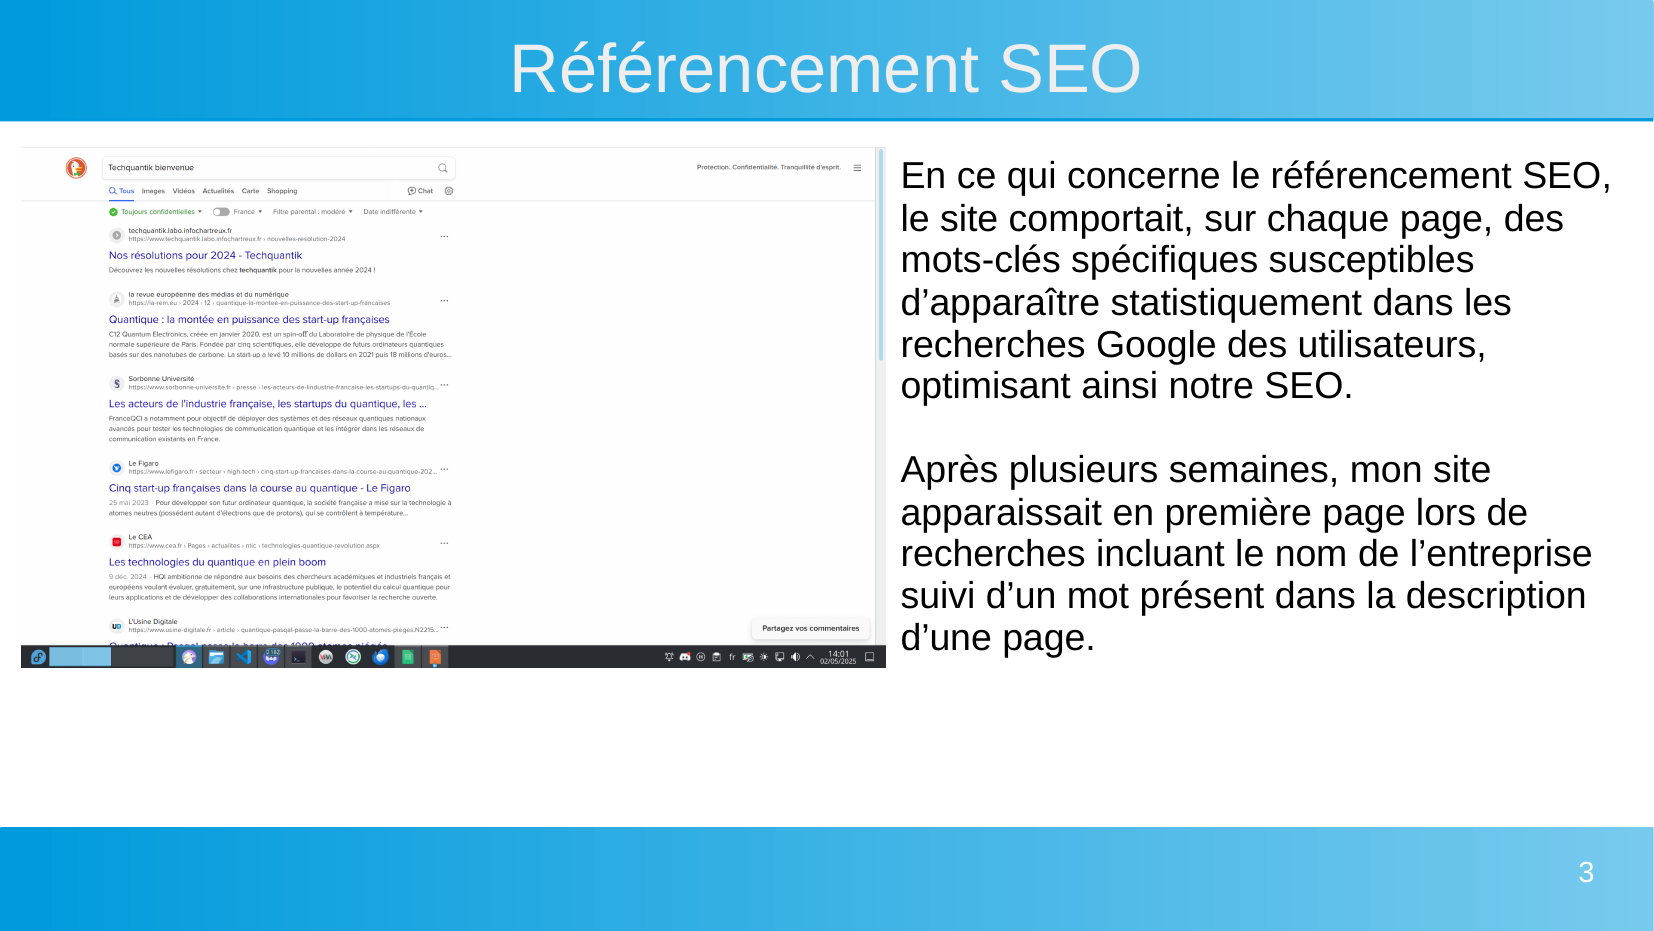

# Référencement SEO
En ce qui concerne le référencement SEO, le site comportait, sur chaque page, des mots-clés spécifiques susceptibles d’apparaître statistiquement dans les recherches Google des utilisateurs, optimisant ainsi notre SEO.
Après plusieurs semaines, mon site apparaissait en première page lors de recherches incluant le nom de l’entreprise suivi d’un mot présent dans la description d’une page.
3